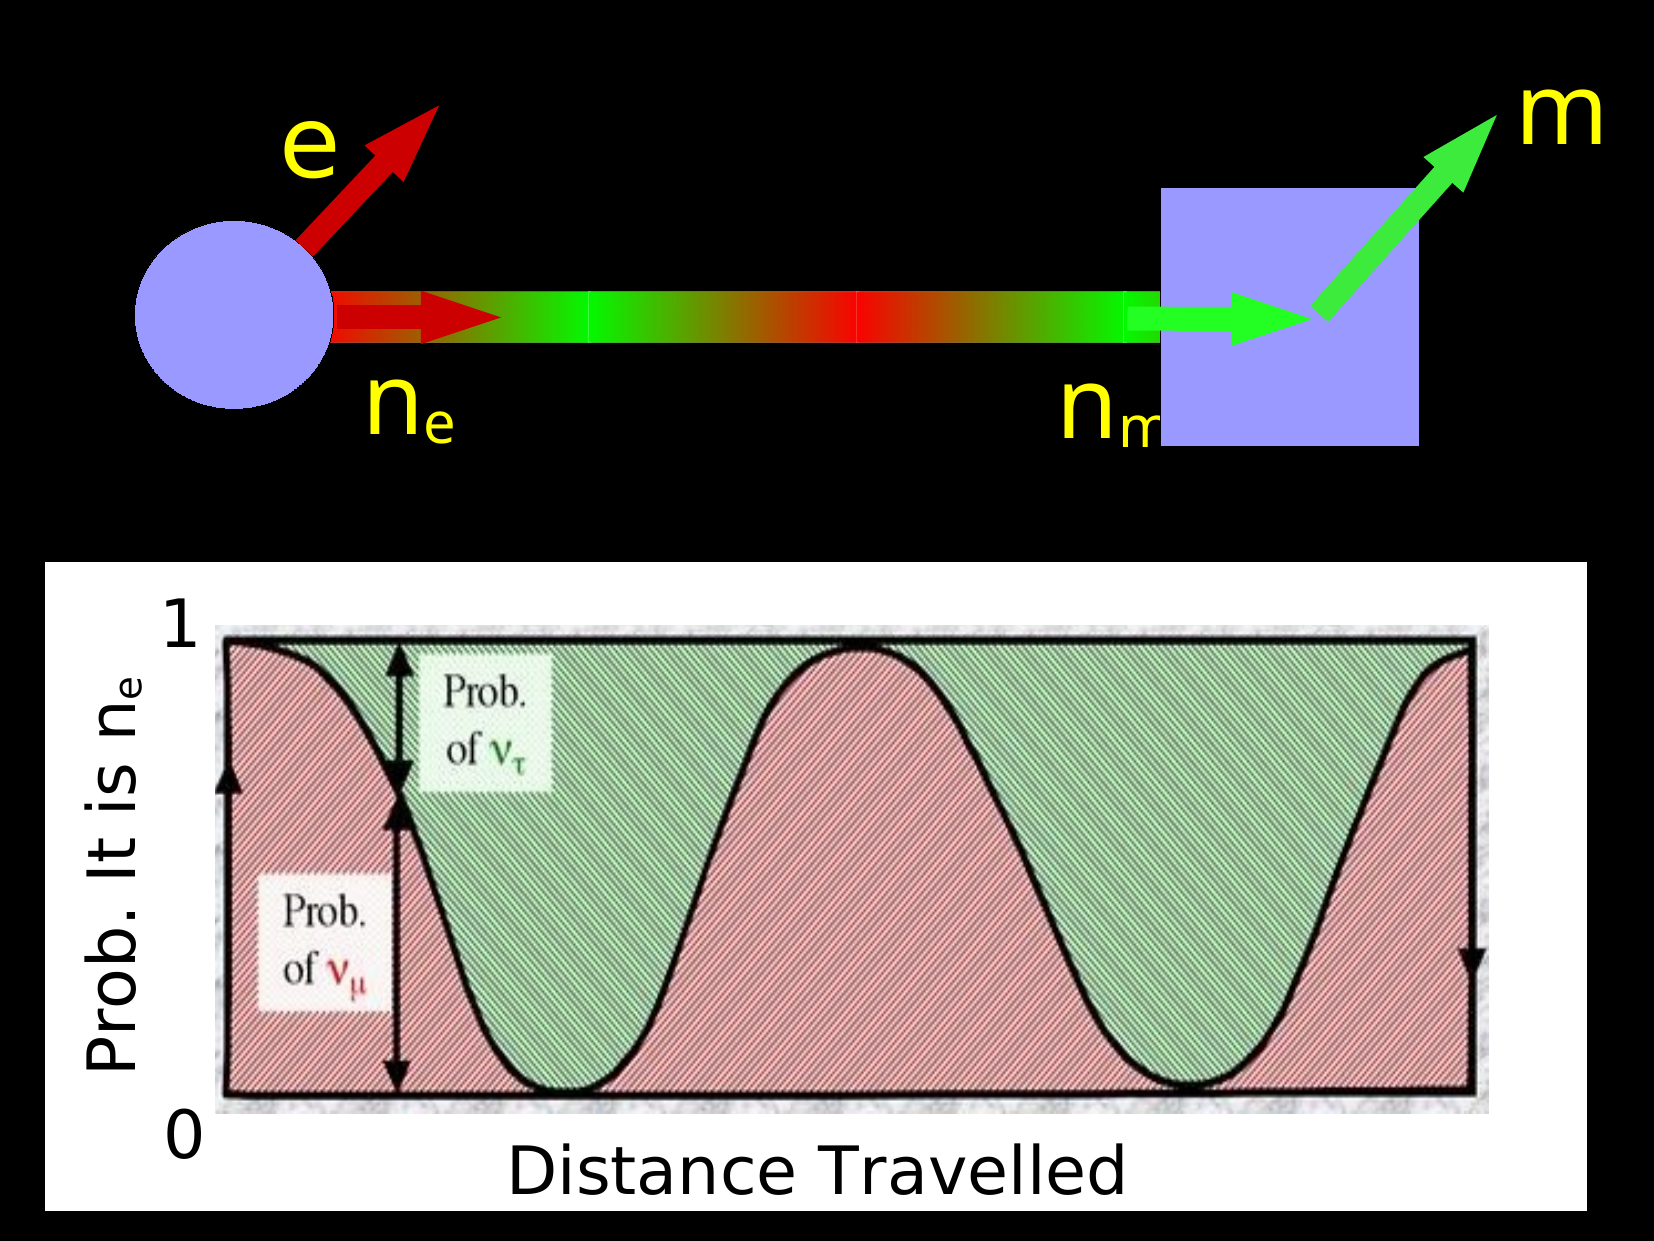

m
nm
e
ne
1
Prob. It is ne
0
Distance Travelled